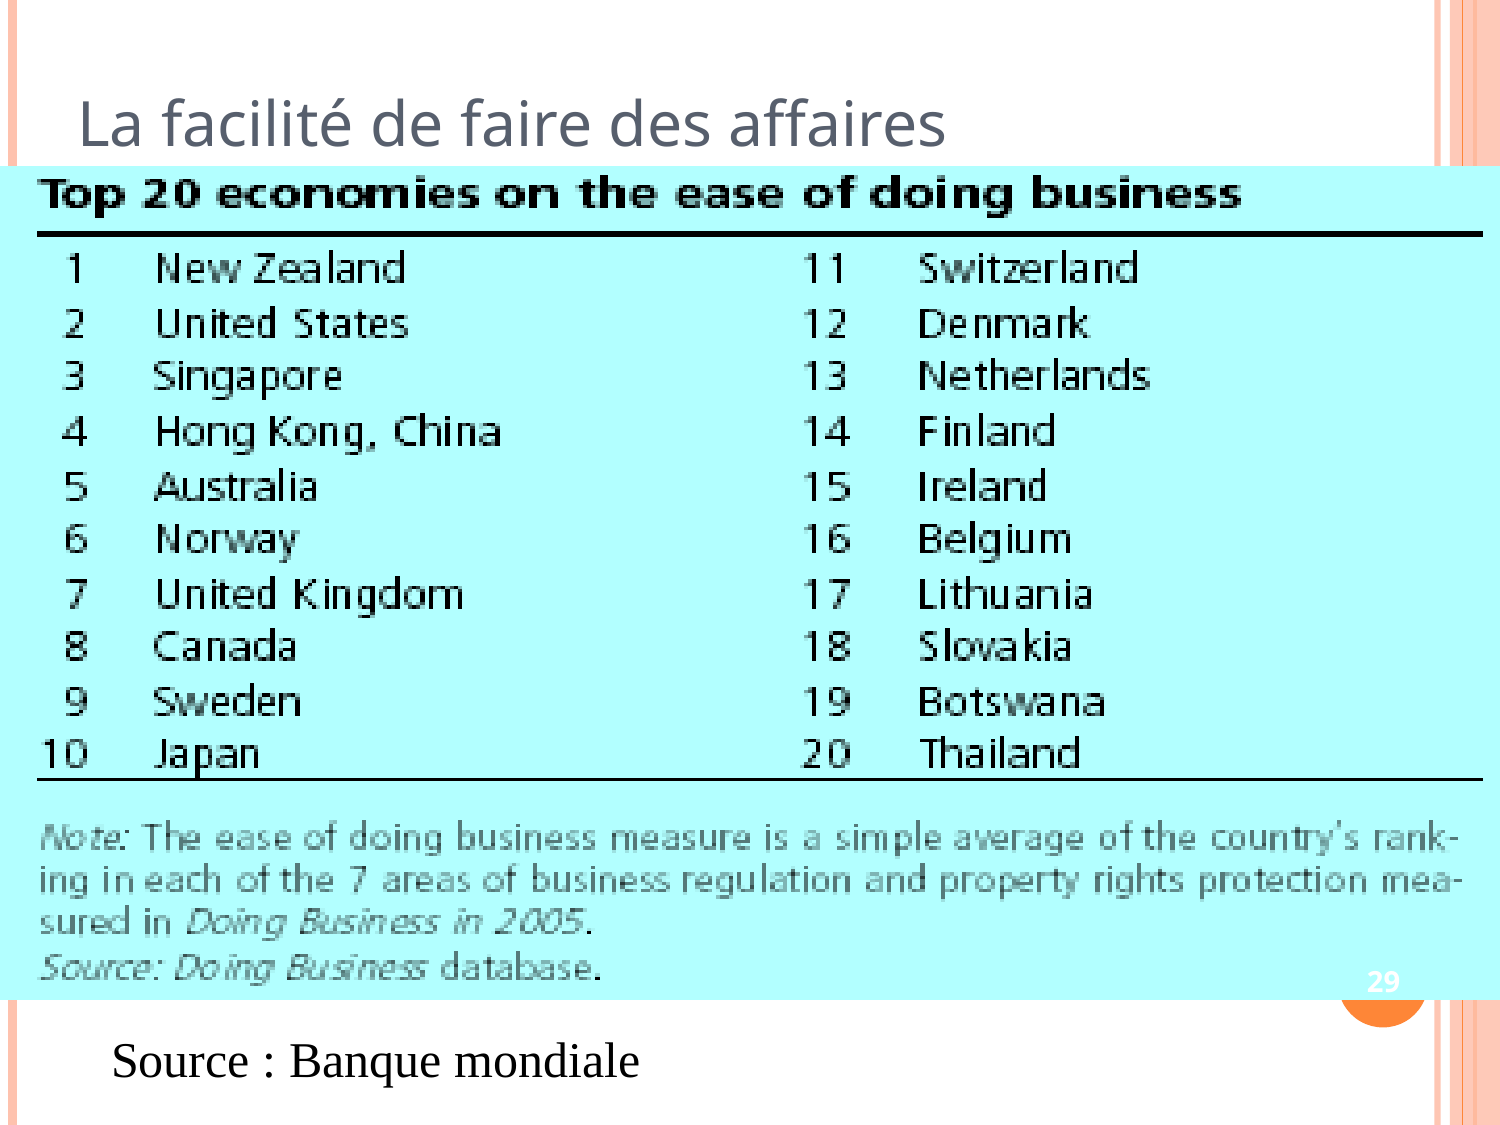

# La facilité de faire des affaires
Source : Banque mondiale